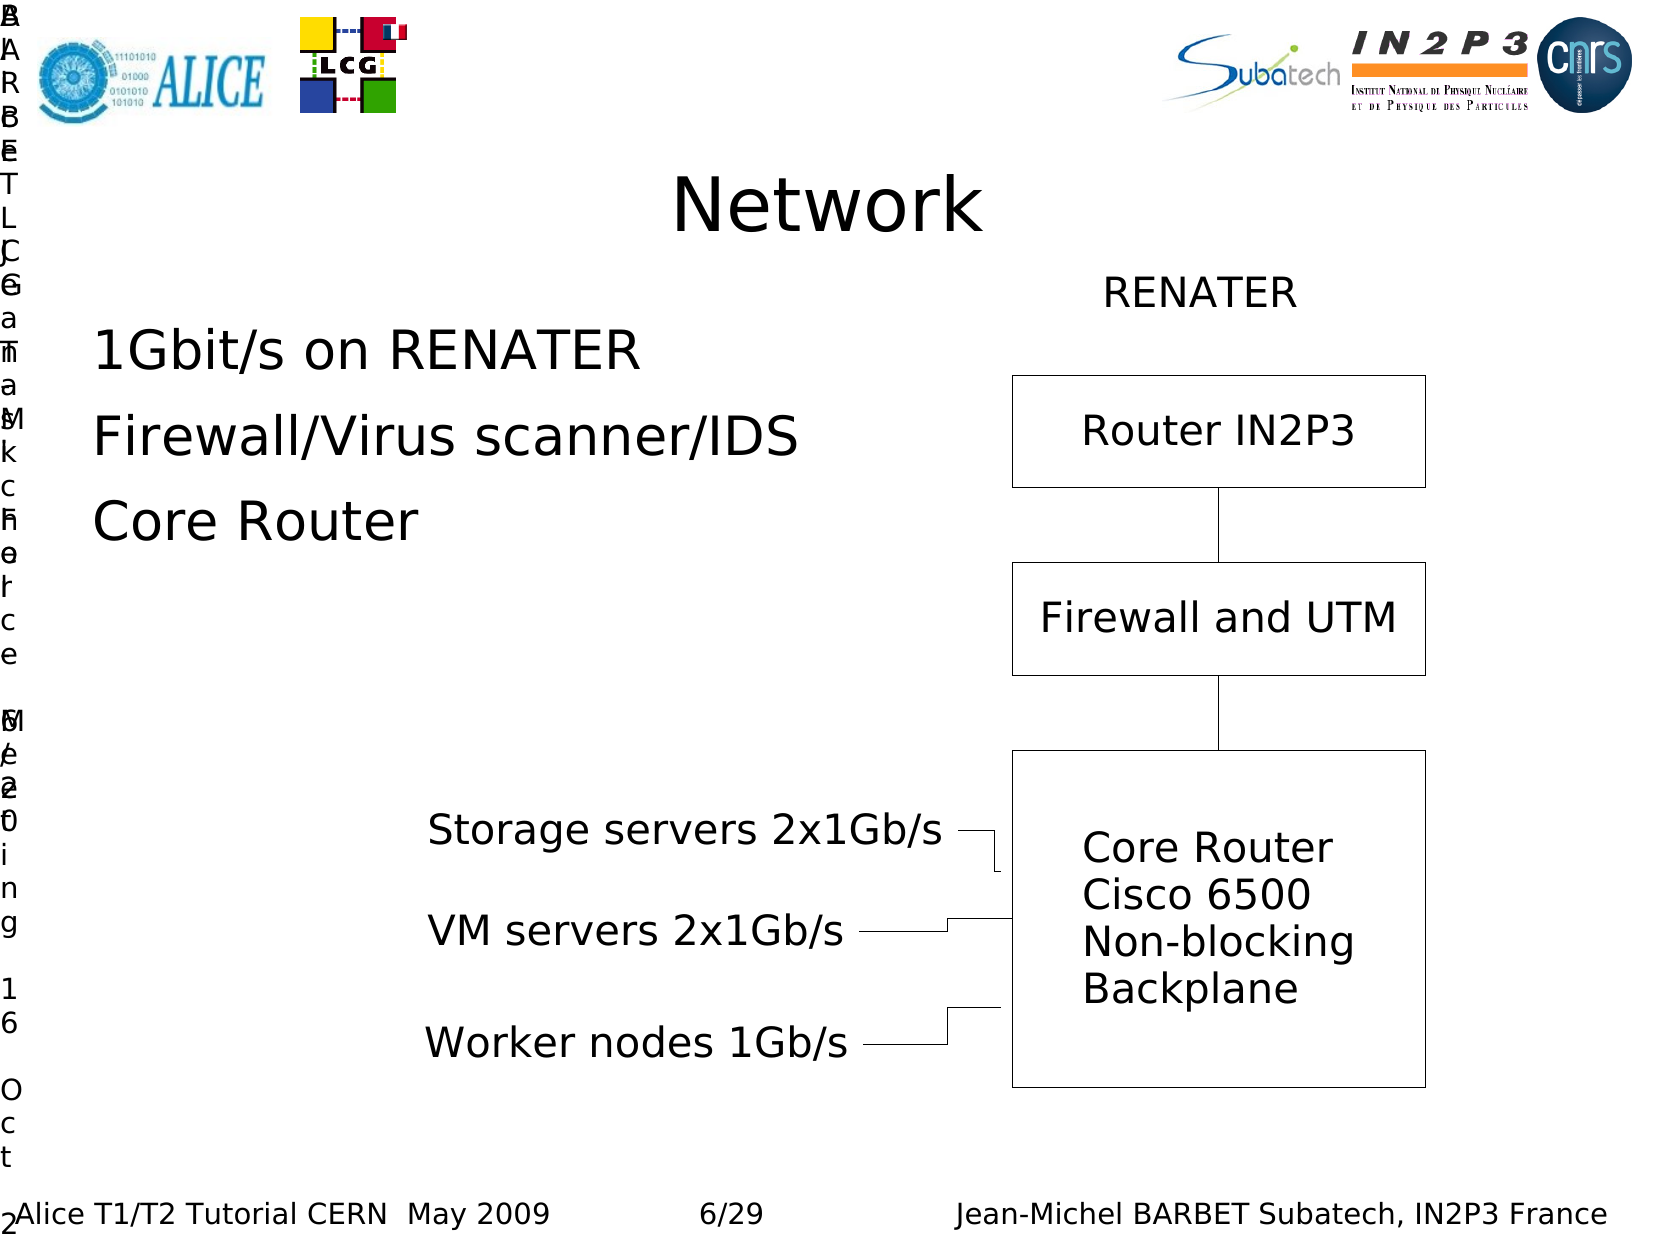

# Network
RENATER
1Gbit/s on RENATER
Firewall/Virus scanner/IDS
Core Router
Router IN2P3
Firewall and UTM
Core Router
Cisco 6500
Non-blocking
Backplane
Storage servers 2x1Gb/s
VM servers 2x1Gb/s
Worker nodes 1Gb/s